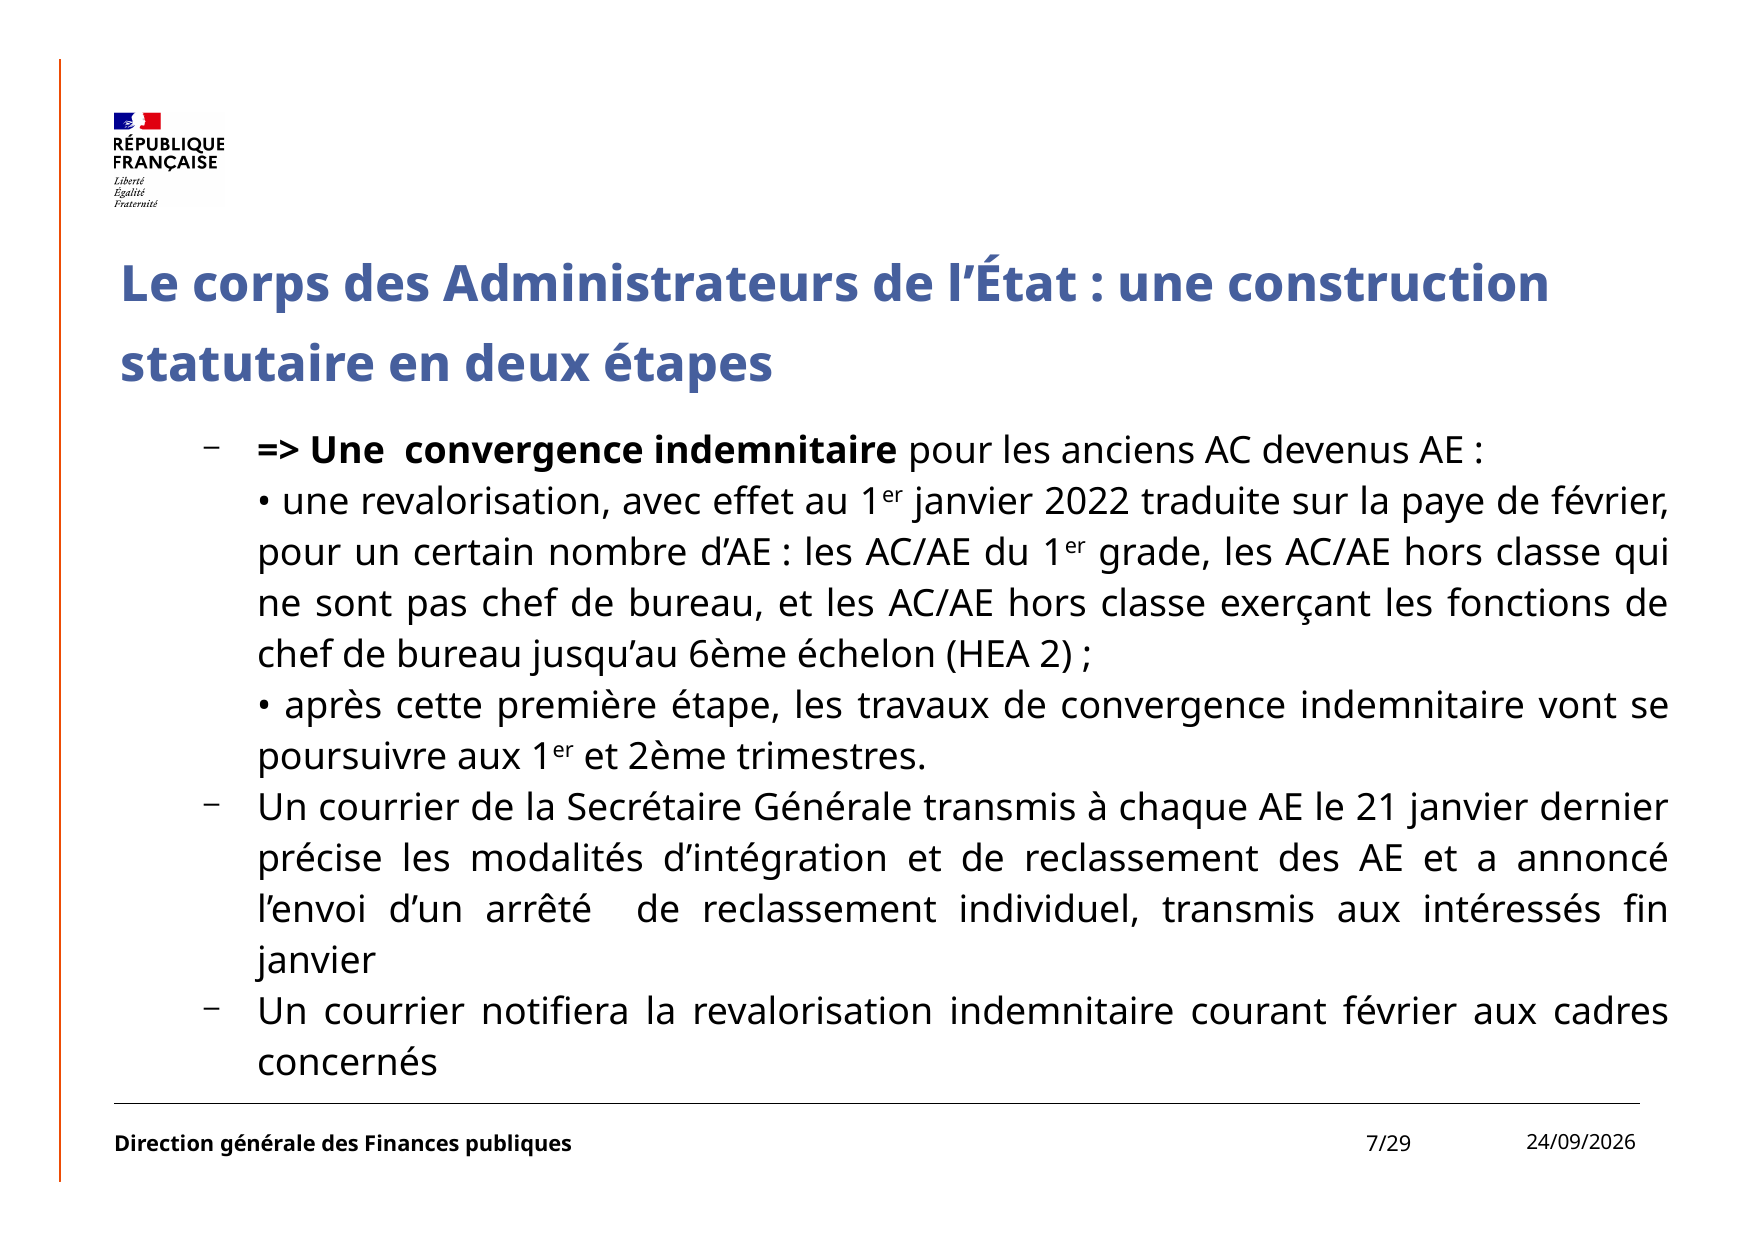

Le corps des Administrateurs de l’État : une construction statutaire en deux étapes
=> Une convergence indemnitaire pour les anciens AC devenus AE :
• une revalorisation, avec effet au 1er janvier 2022 traduite sur la paye de février, pour un certain nombre d’AE : les AC/AE du 1er grade, les AC/AE hors classe qui ne sont pas chef de bureau, et les AC/AE hors classe exerçant les fonctions de chef de bureau jusqu’au 6ème échelon (HEA 2) ;
• après cette première étape, les travaux de convergence indemnitaire vont se poursuivre aux 1er et 2ème trimestres.
Un courrier de la Secrétaire Générale transmis à chaque AE le 21 janvier dernier précise les modalités d’intégration et de reclassement des AE et a annoncé l’envoi d’un arrêté de reclassement individuel, transmis aux intéressés fin janvier
Un courrier notifiera la revalorisation indemnitaire courant février aux cadres concernés